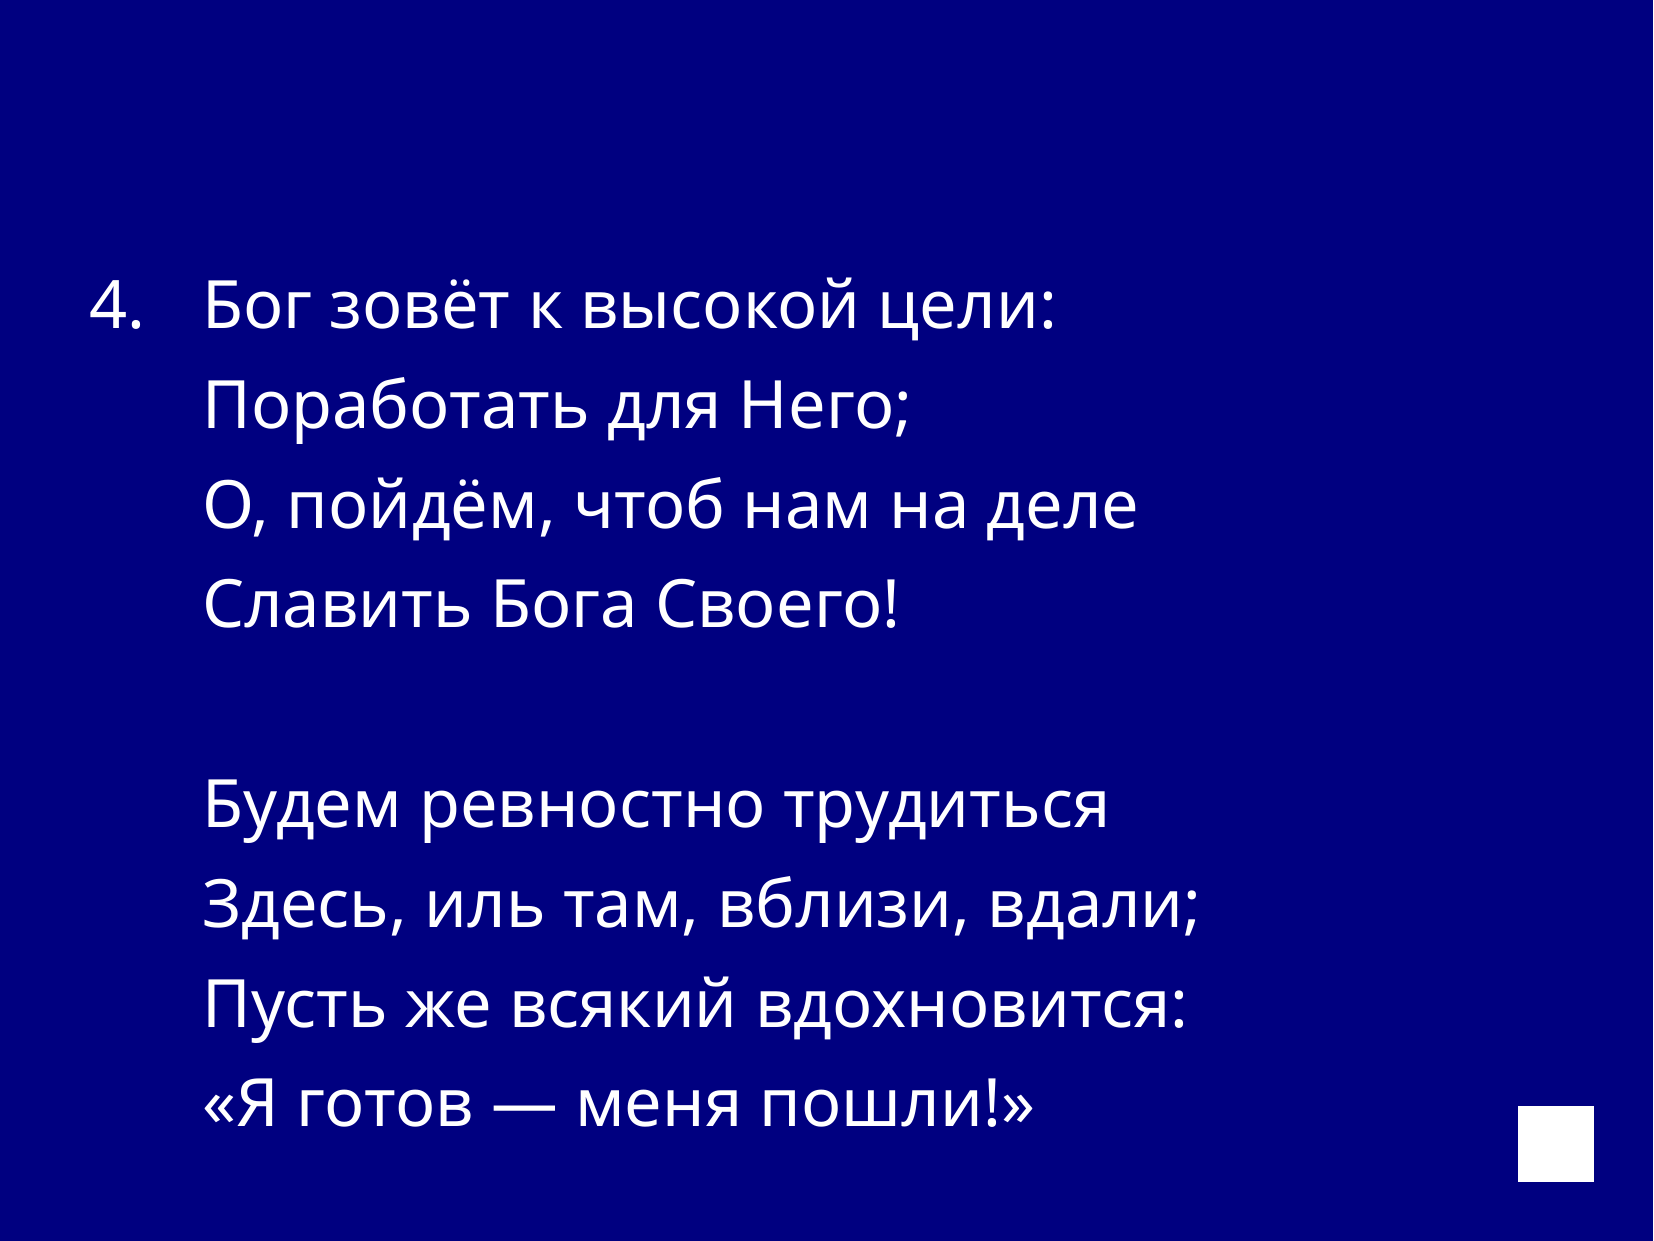

4.	Бог зовёт к высокой цели:
	Поработать для Него;
	О, пойдём, чтоб нам на деле
	Славить Бога Своего!
	Будем ревностно трудиться
	Здесь, иль там, вблизи, вдали;
	Пусть же всякий вдохновится:
	«Я готов — меня пошли!»